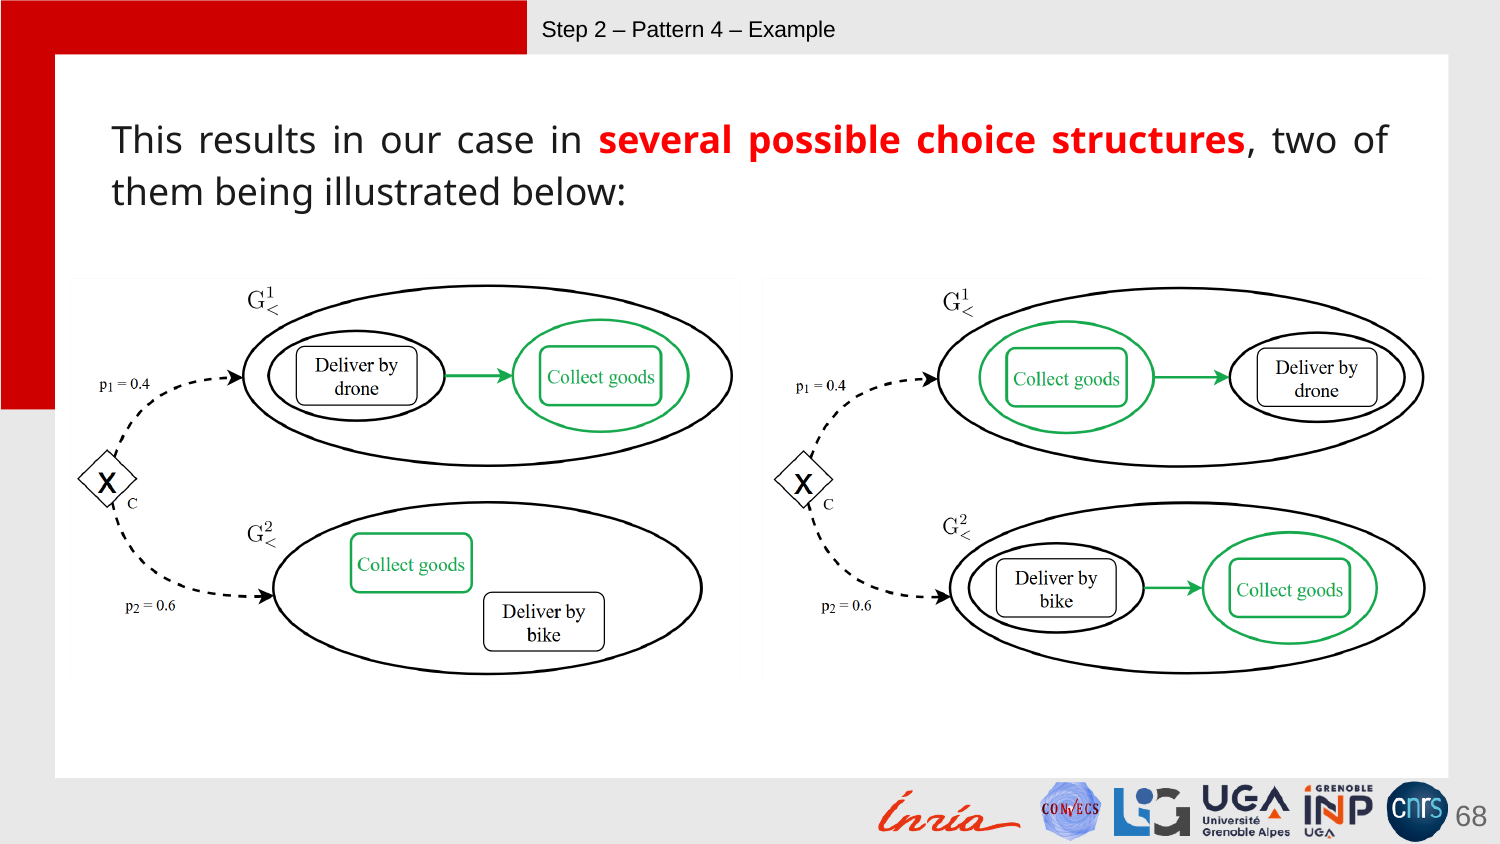

# Step 2 – Pattern 4 – Example
This results in our case in several possible choice structures, two of them being illustrated below:
68